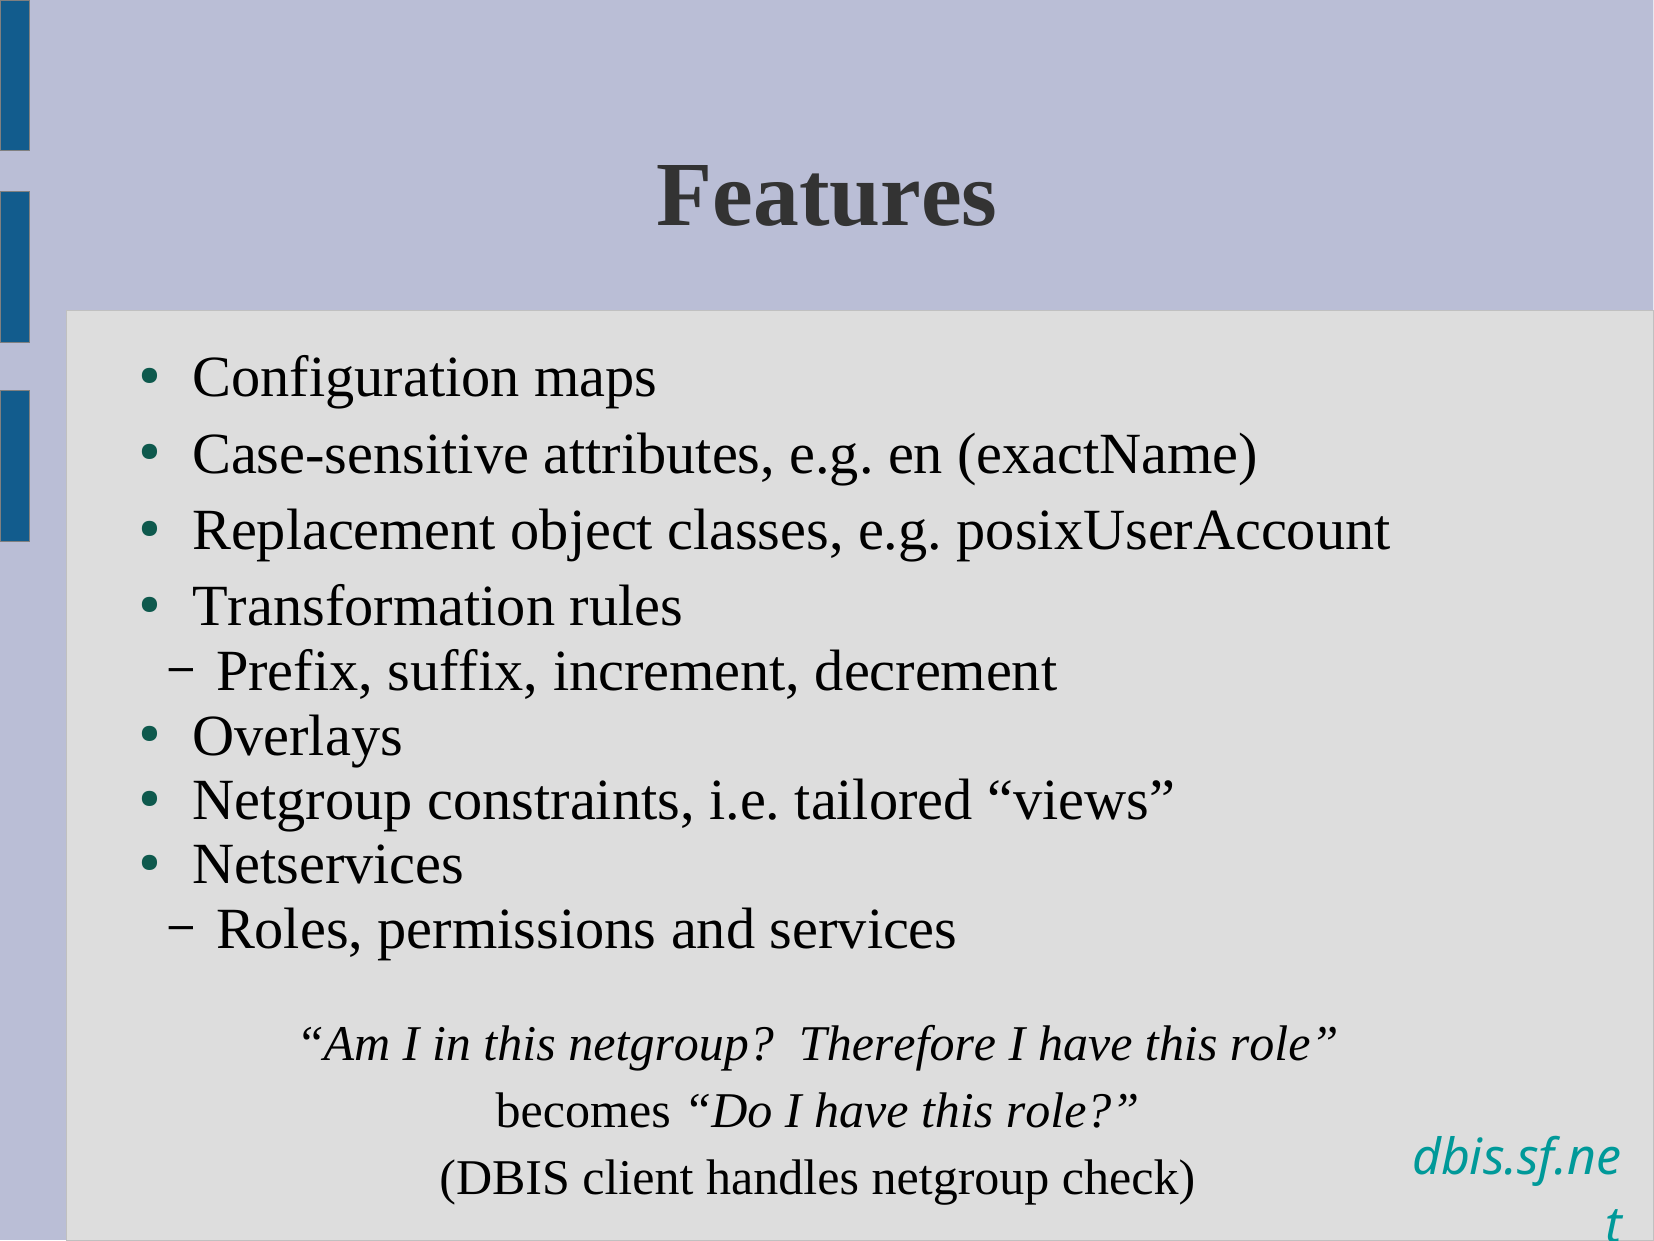

# Features
Configuration maps
Case-sensitive attributes, e.g. en (exactName)
Replacement object classes, e.g. posixUserAccount
Transformation rules
Prefix, suffix, increment, decrement
Overlays
Netgroup constraints, i.e. tailored “views”
Netservices
Roles, permissions and services
“Am I in this netgroup? Therefore I have this role”
becomes “Do I have this role?”
(DBIS client handles netgroup check)
dbis.sf.net